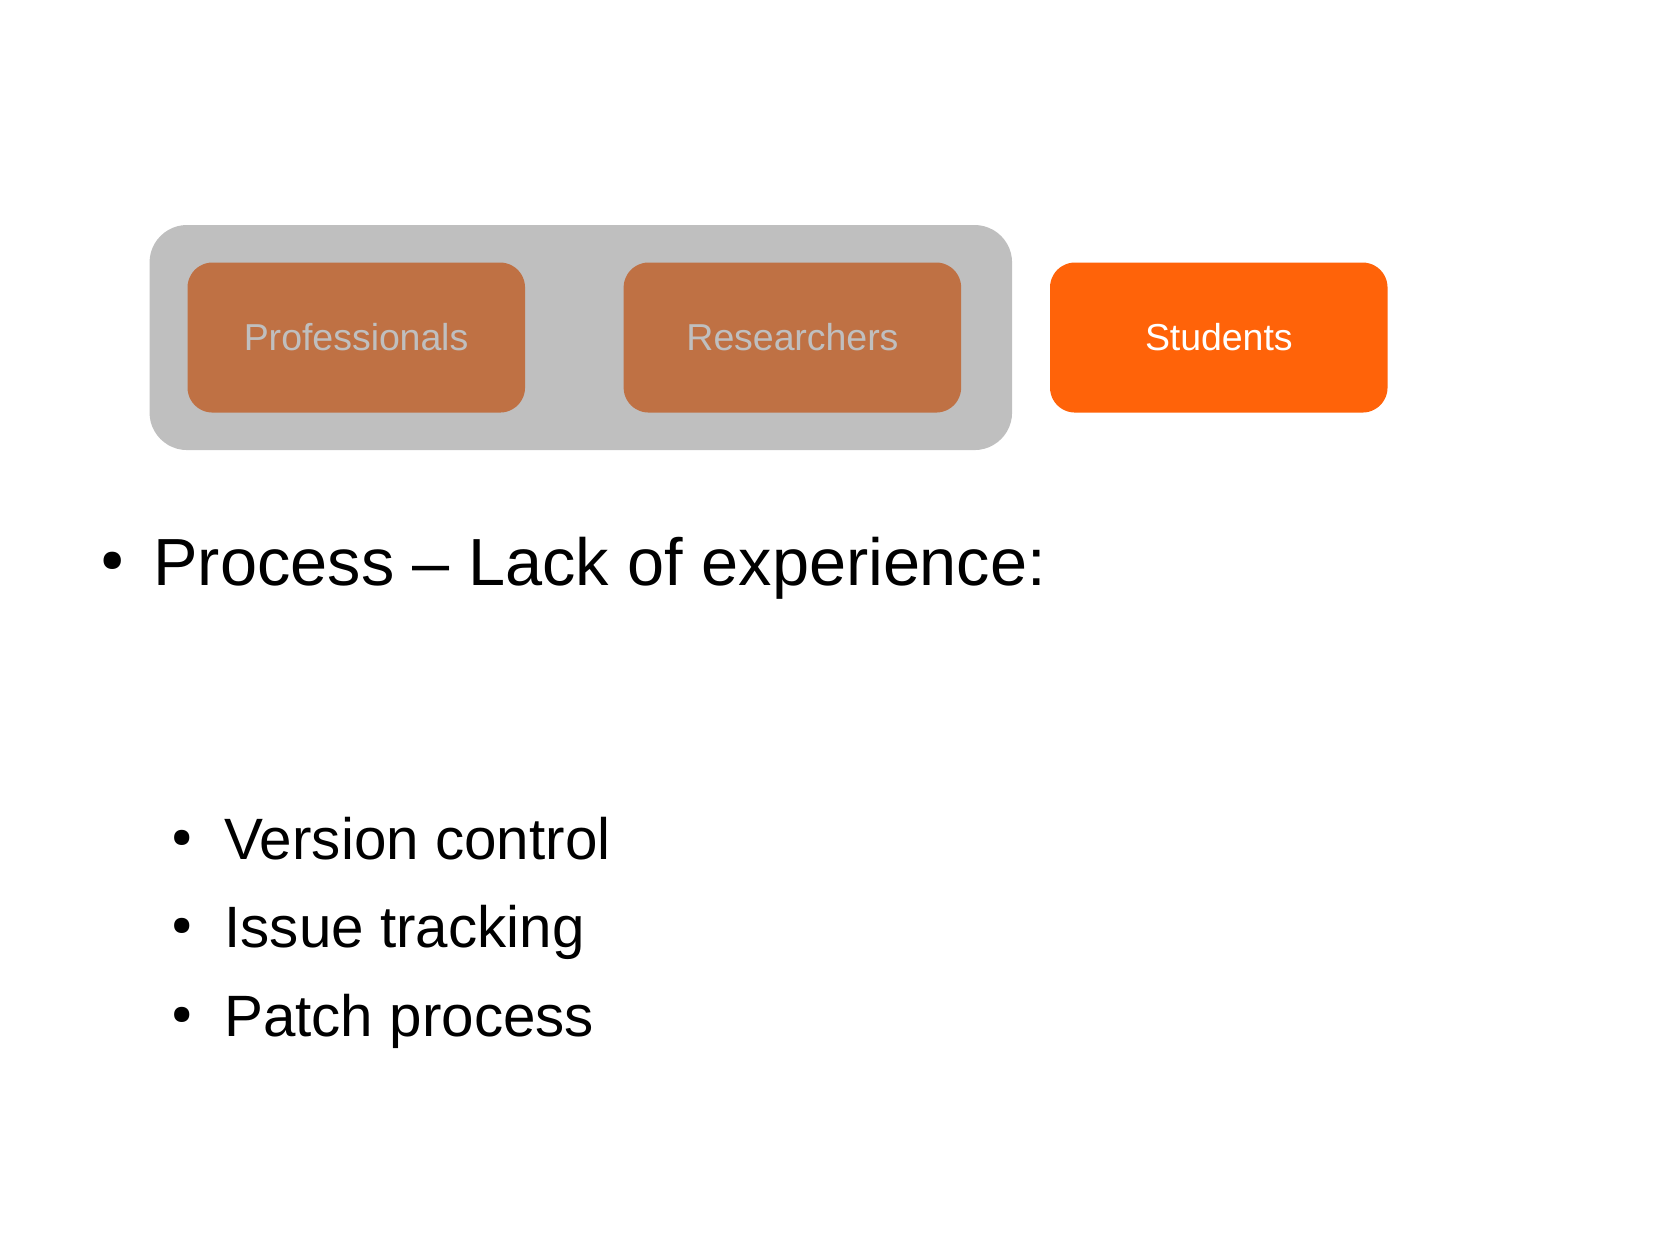

Professionals
Researchers
Students
# Process – Lack of experience:
Version control
Issue tracking
Patch process